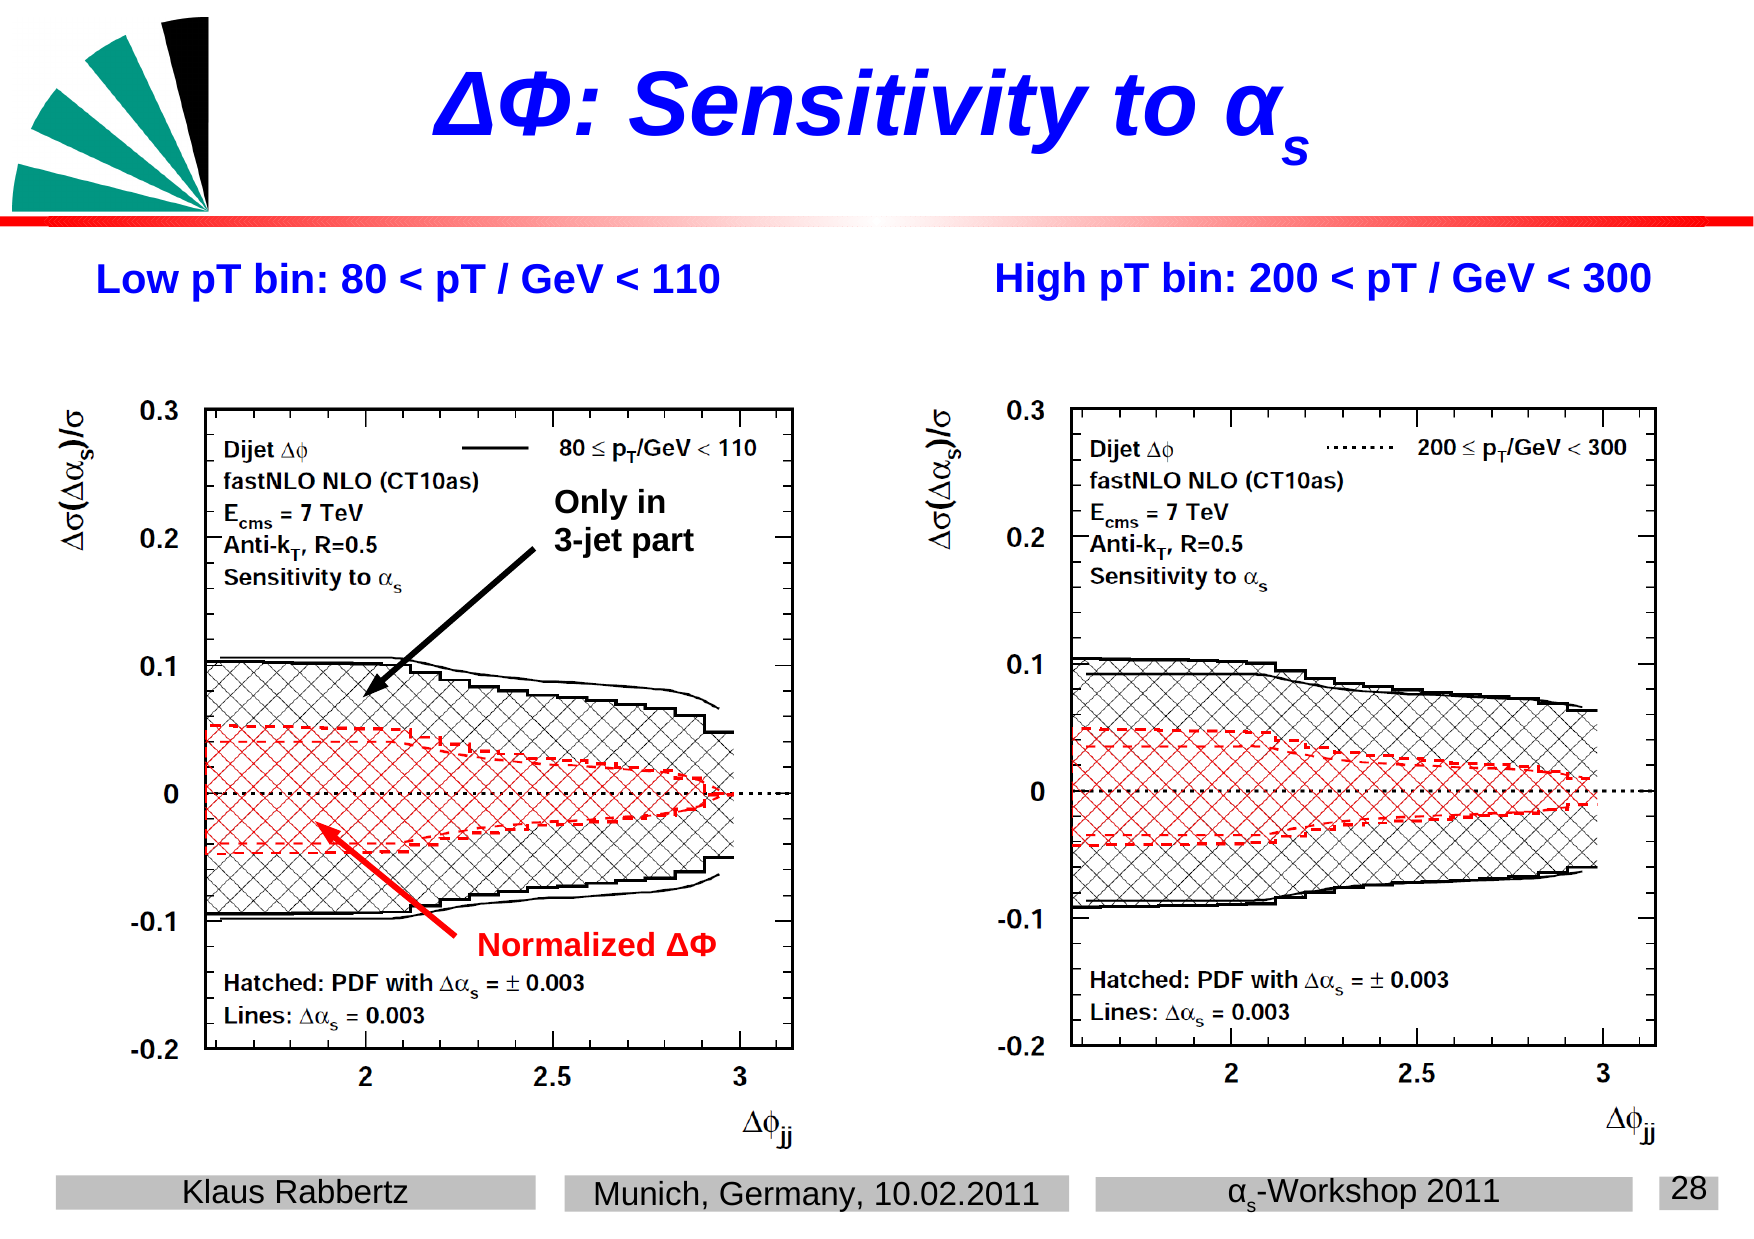

# ΔΦ: Sensitivity to αs
High pT bin: 200 < pT / GeV < 300
Low pT bin: 80 < pT / GeV < 110
Only in
3-jet part
Normalized ΔΦ